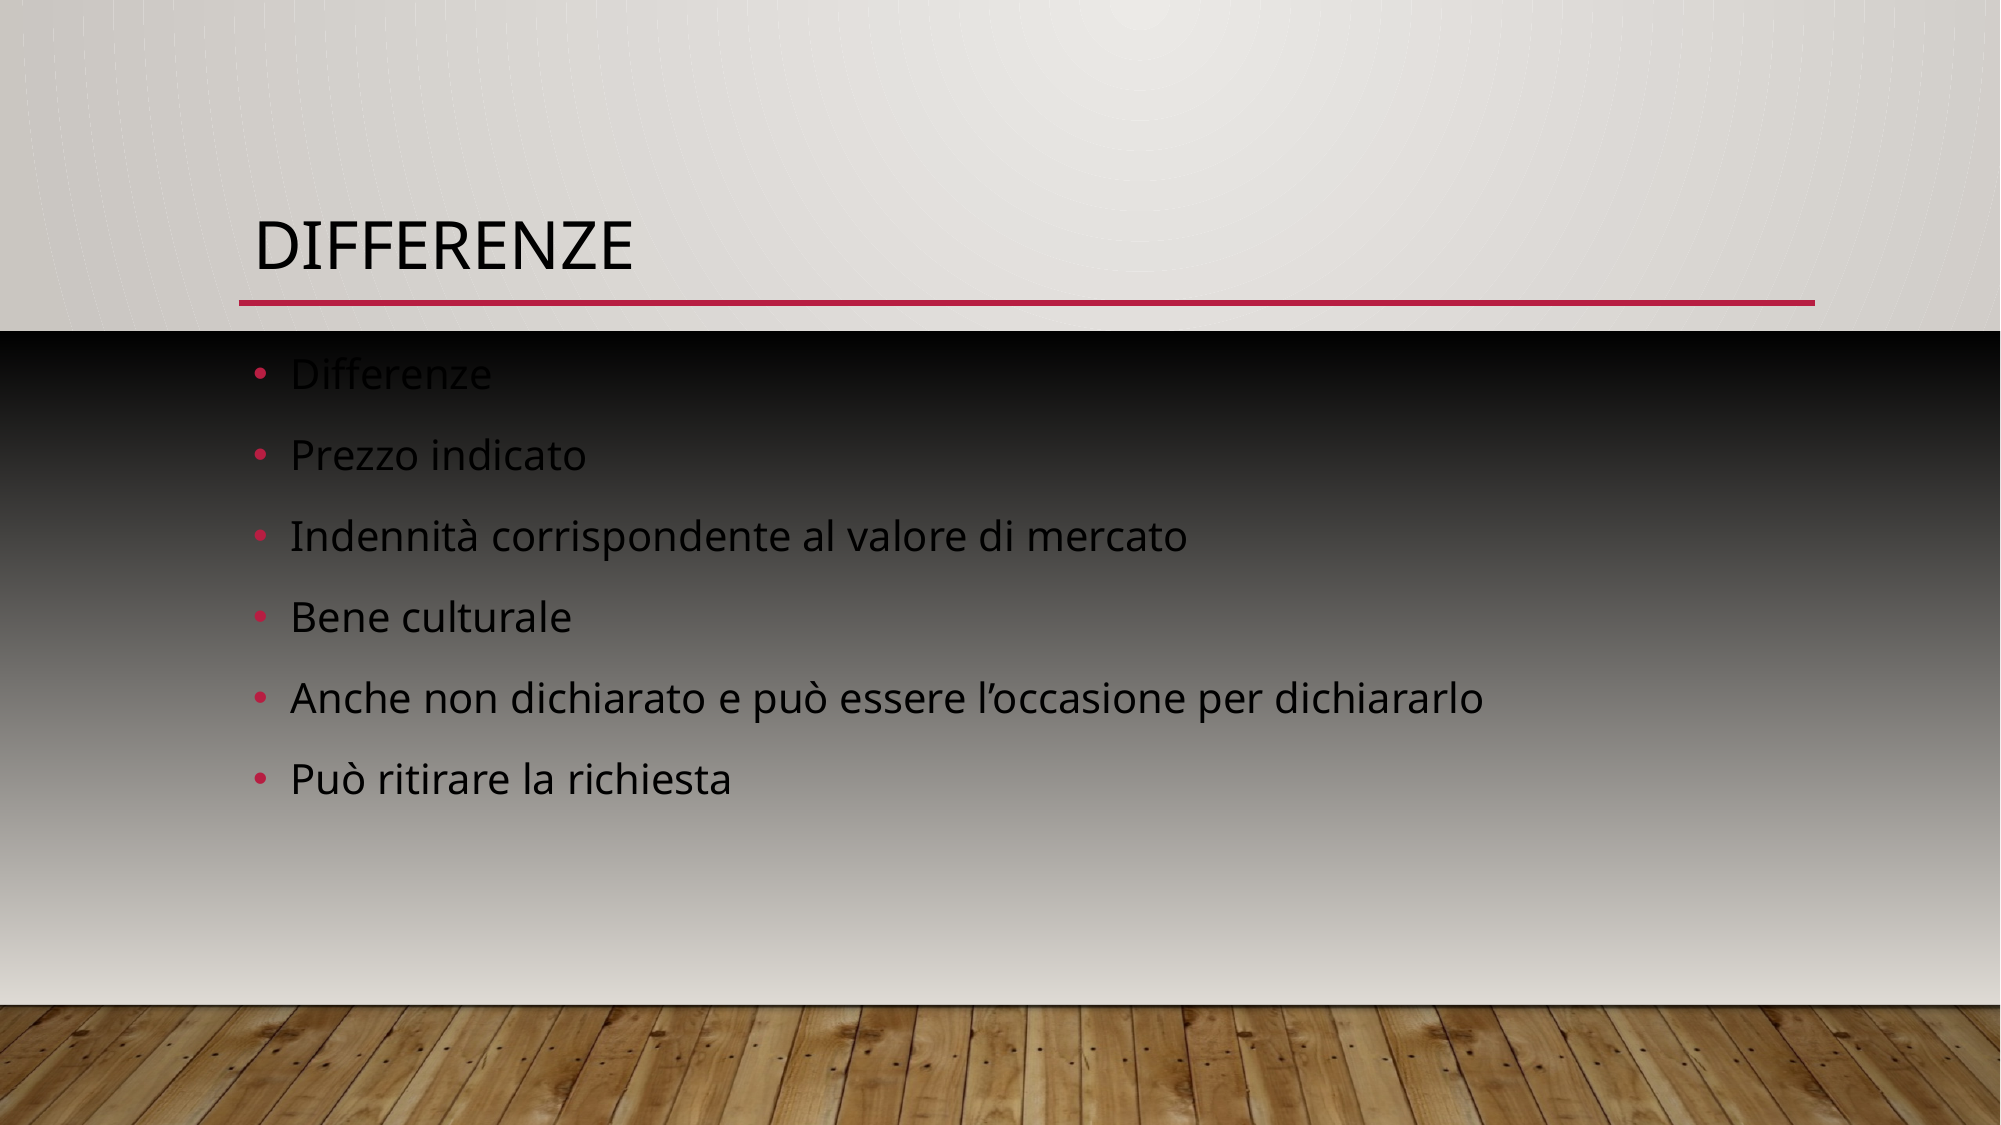

# differenze
Differenze
Prezzo indicato
Indennità corrispondente al valore di mercato
Bene culturale
Anche non dichiarato e può essere l’occasione per dichiararlo
Può ritirare la richiesta